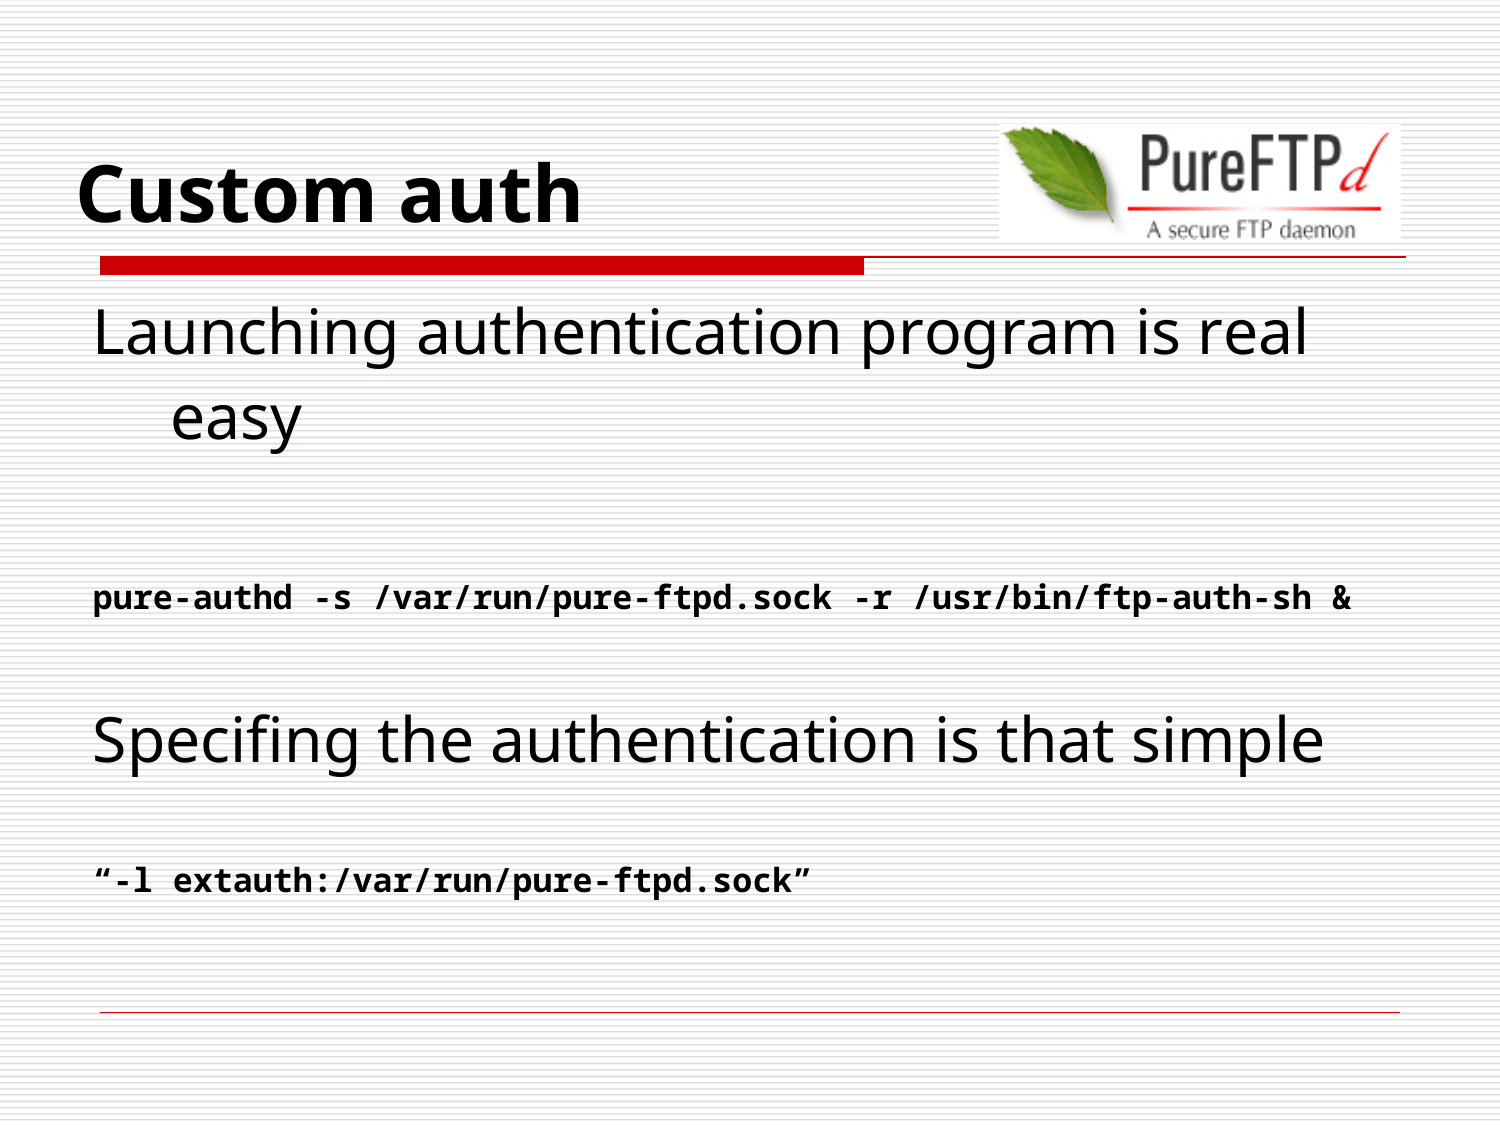

# Custom auth
Launching authentication program is real easy
pure-authd -s /var/run/pure-ftpd.sock -r /usr/bin/ftp-auth-sh &
Specifing the authentication is that simple
“-l extauth:/var/run/pure-ftpd.sock”